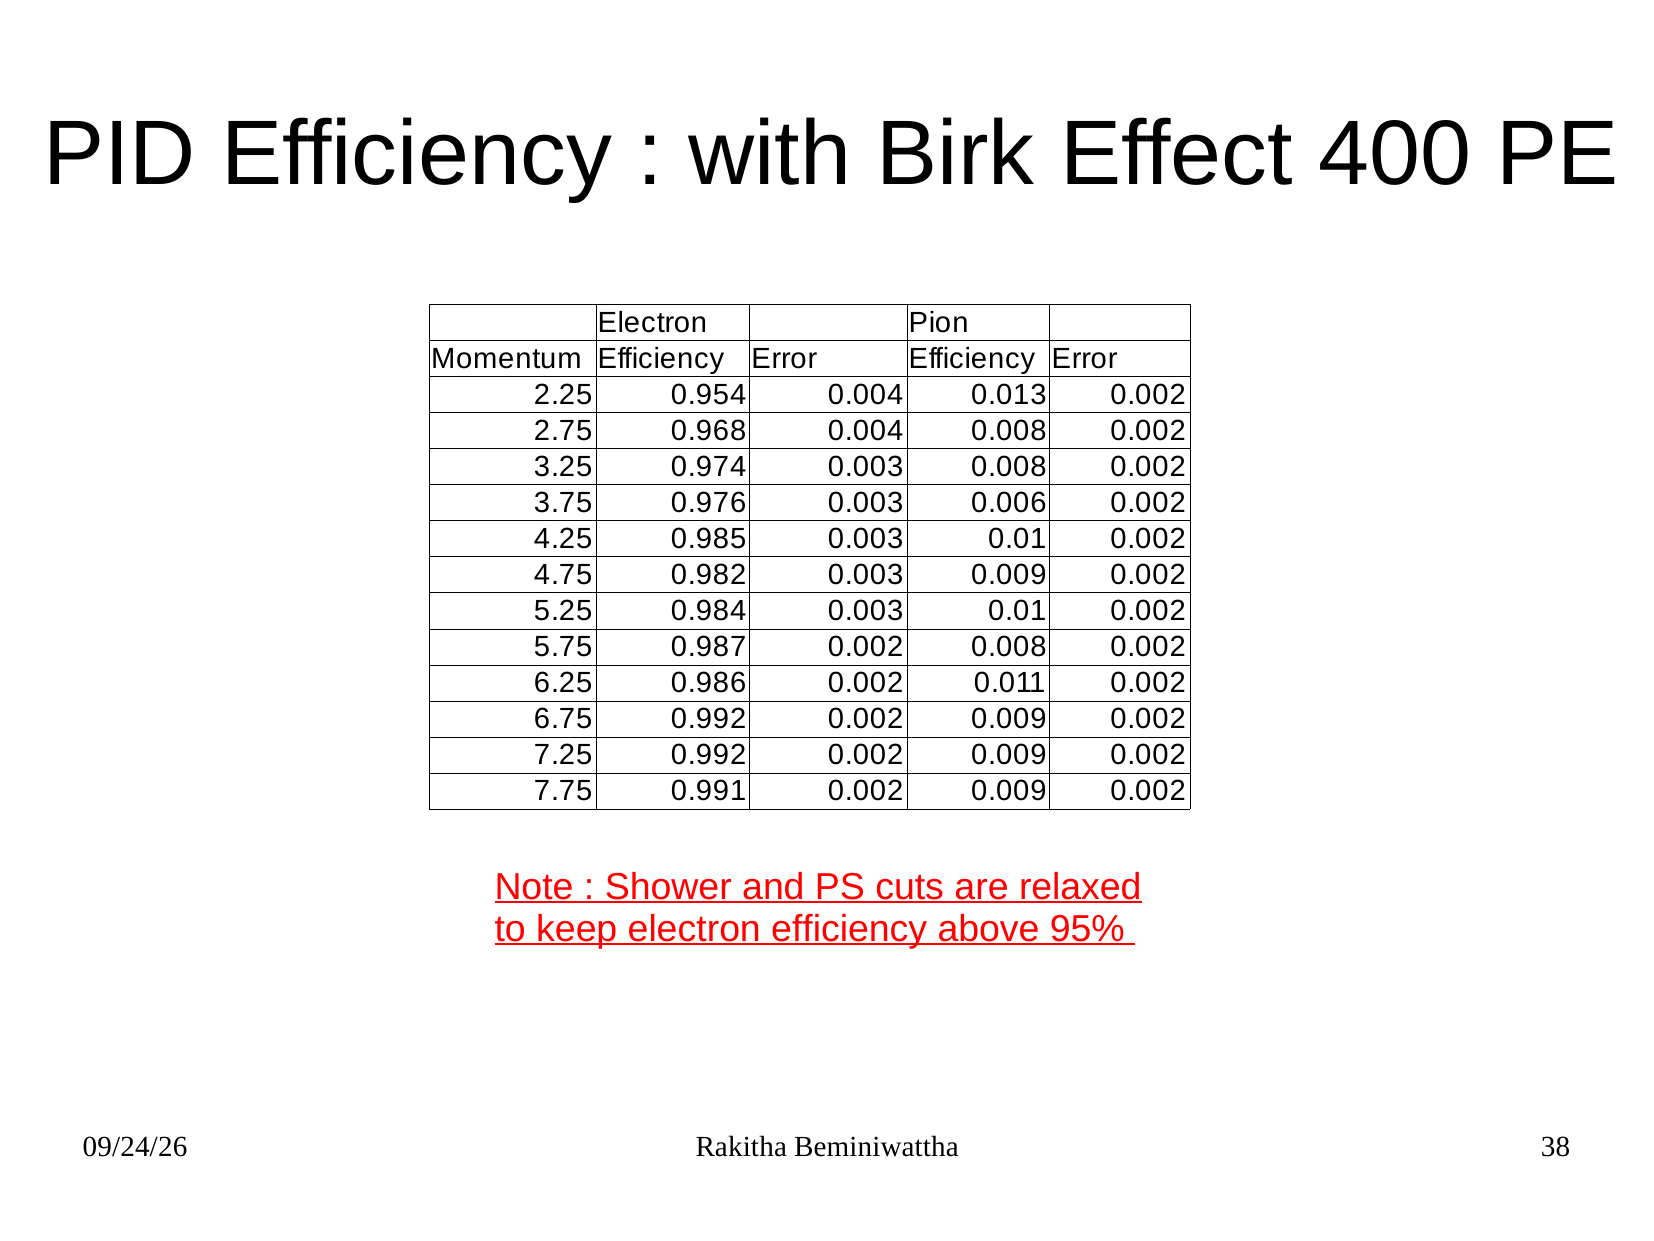

# PID Efficiency : with Birk Effect 400 PE
Note : Shower and PS cuts are relaxed
to keep electron efficiency above 95%